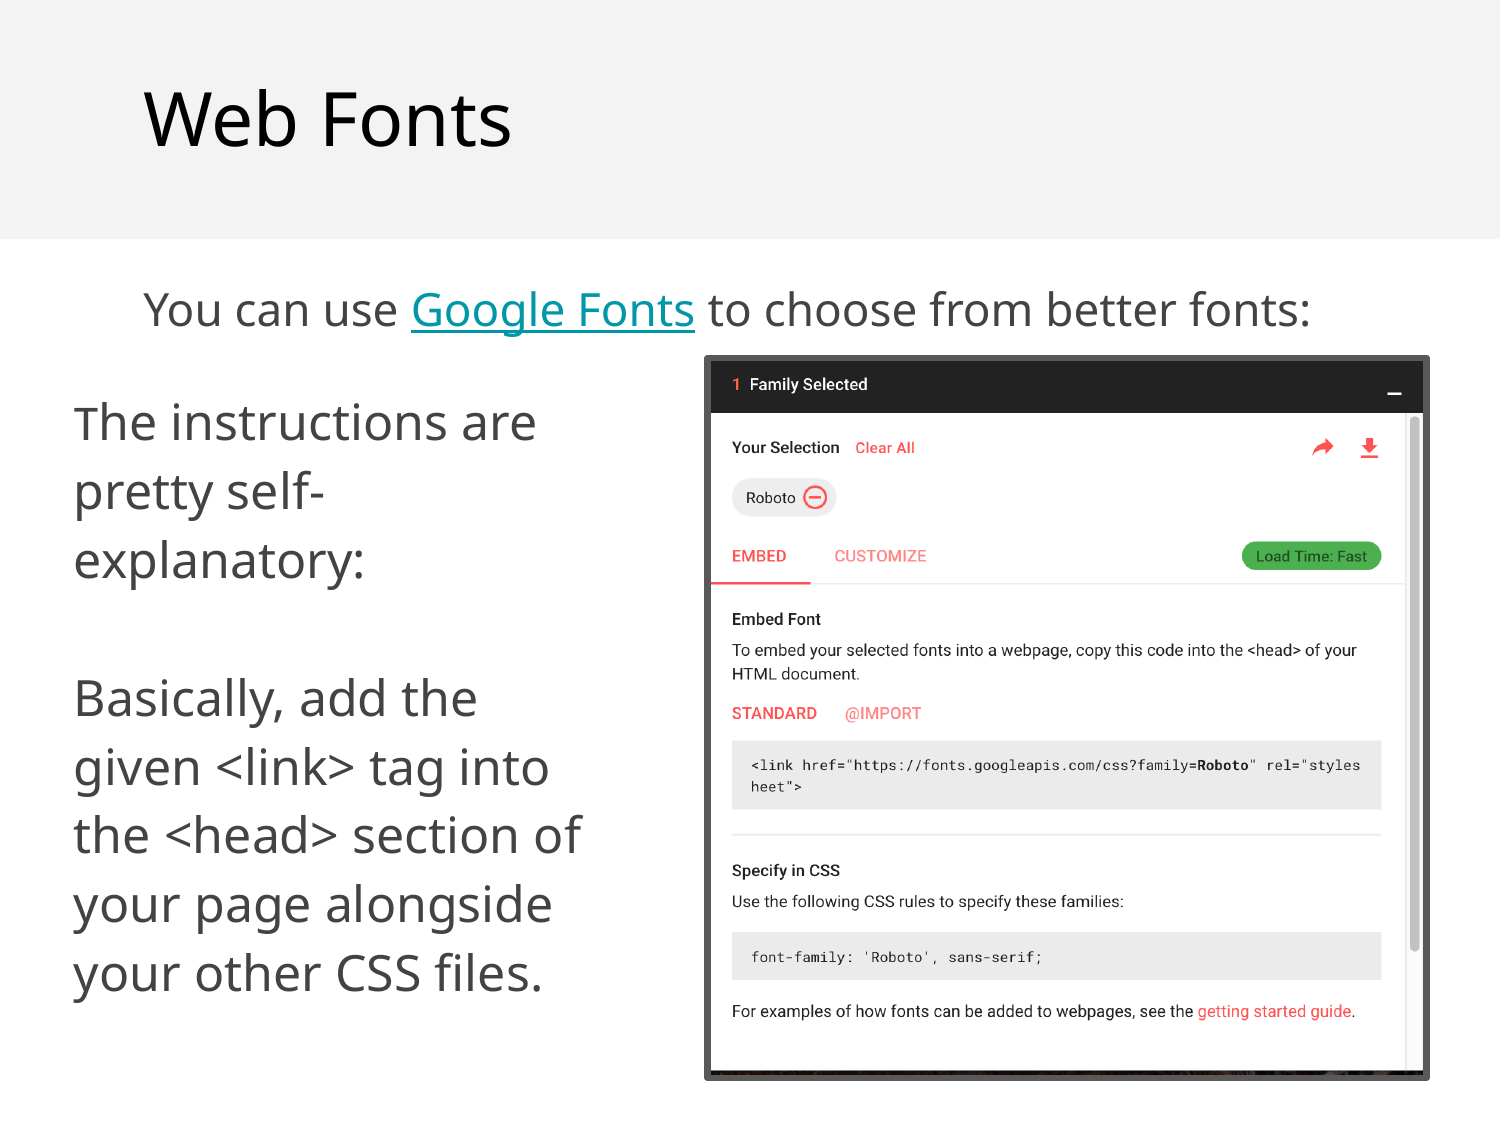

# Web Fonts
You can use Google Fonts to choose from better fonts:
The instructions are pretty self-explanatory:
Basically, add the given <link> tag into the <head> section of your page alongside your other CSS files.